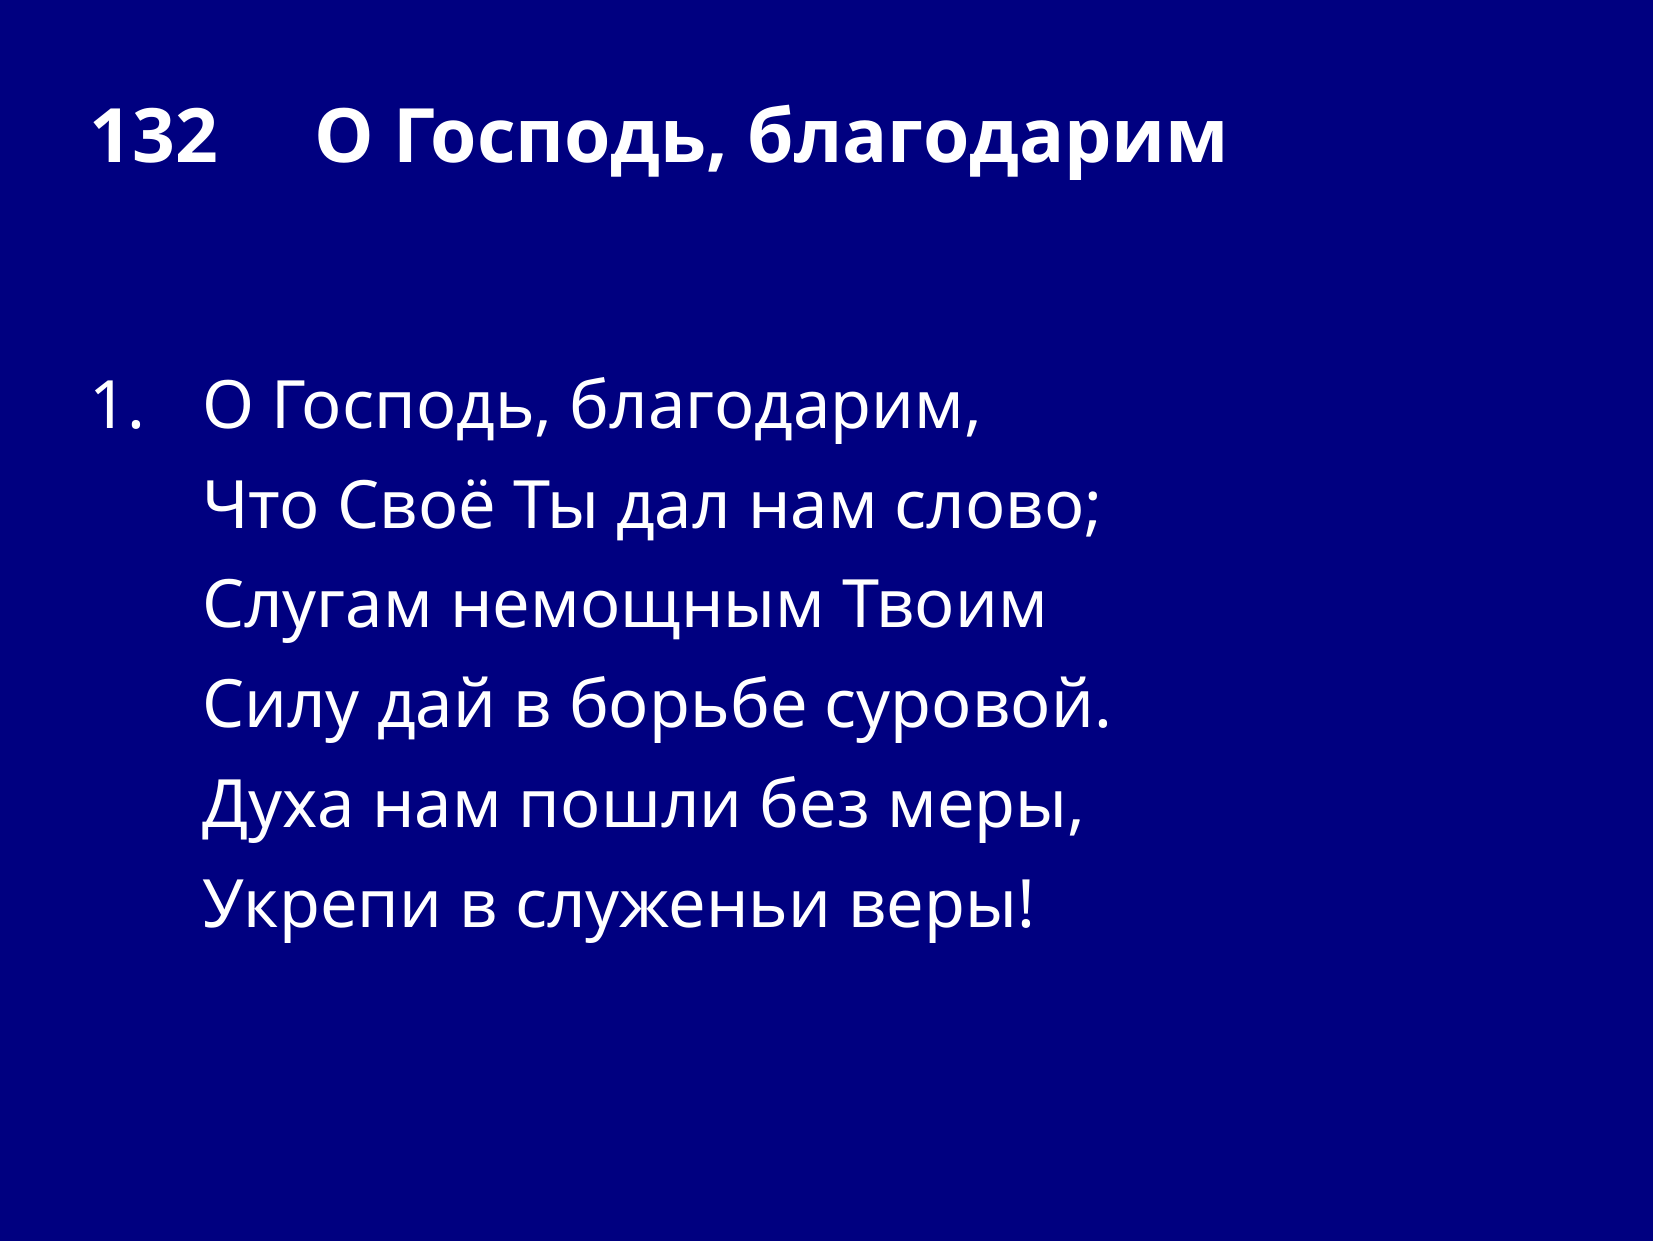

132	О Господь, благодарим
1.	О Господь, благодарим,
	Что Своё Ты дал нам слово;
	Слугам немощным Твоим
	Силу дай в борьбе суровой.
	Духа нам пошли без меры,
	Укрепи в служеньи веры!